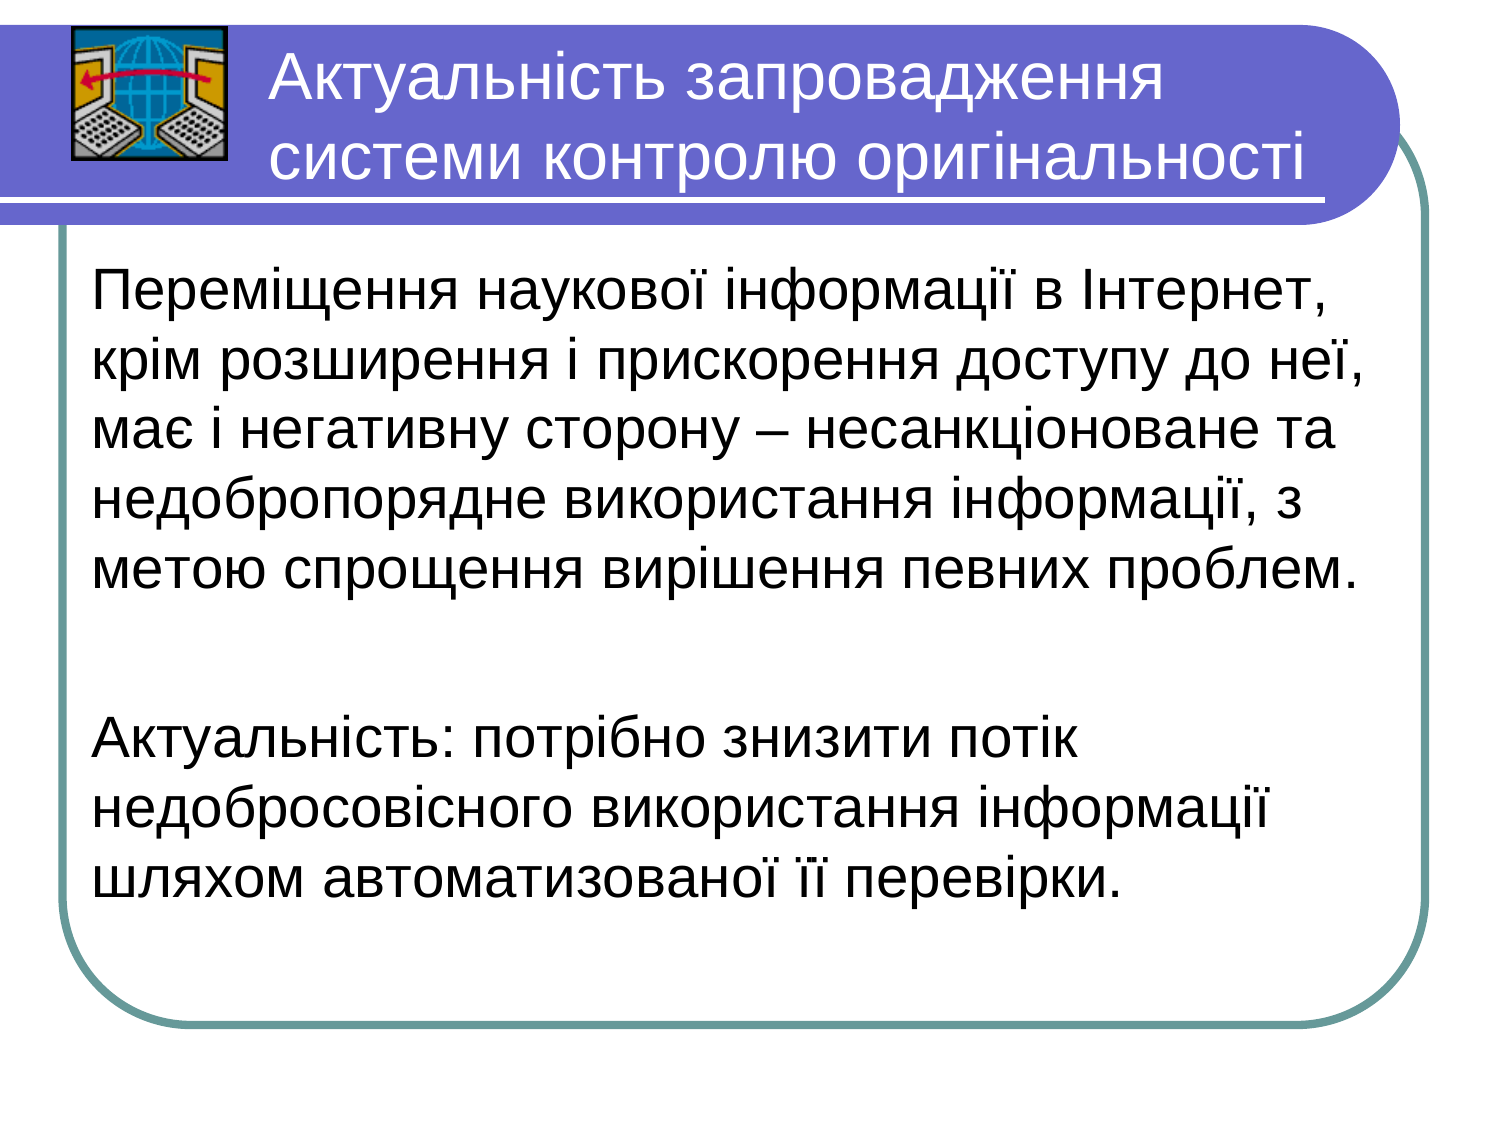

# Актуальність запровадження системи контролю оригінальності
Переміщення наукової інформації в Інтернет, крім розширення і прискорення доступу до неї, має і негативну сторону – несанкціоноване та недобропорядне використання інформації, з метою спрощення вирішення певних проблем.
Актуальність: потрібно знизити потік недобросовісного використання інформації шляхом автоматизованої її перевірки.